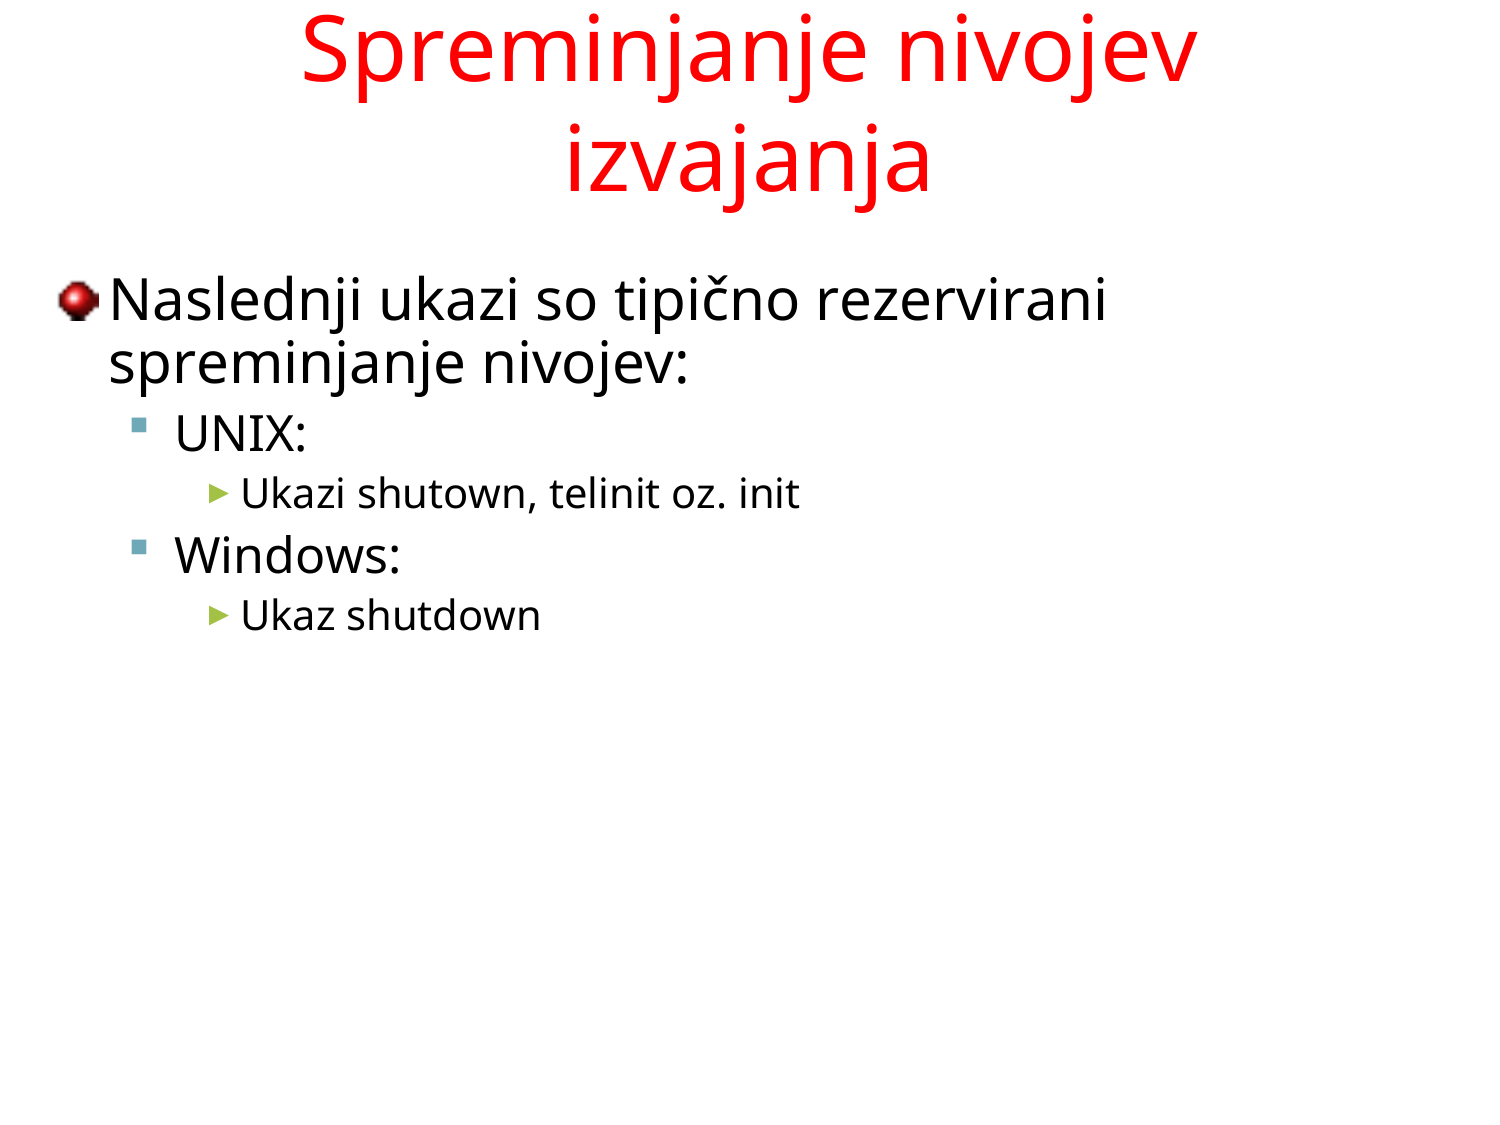

# Spreminjanje nivojev izvajanja
Naslednji ukazi so tipično rezervirani spreminjanje nivojev:
UNIX:
Ukazi shutown, telinit oz. init
Windows:
Ukaz shutdown